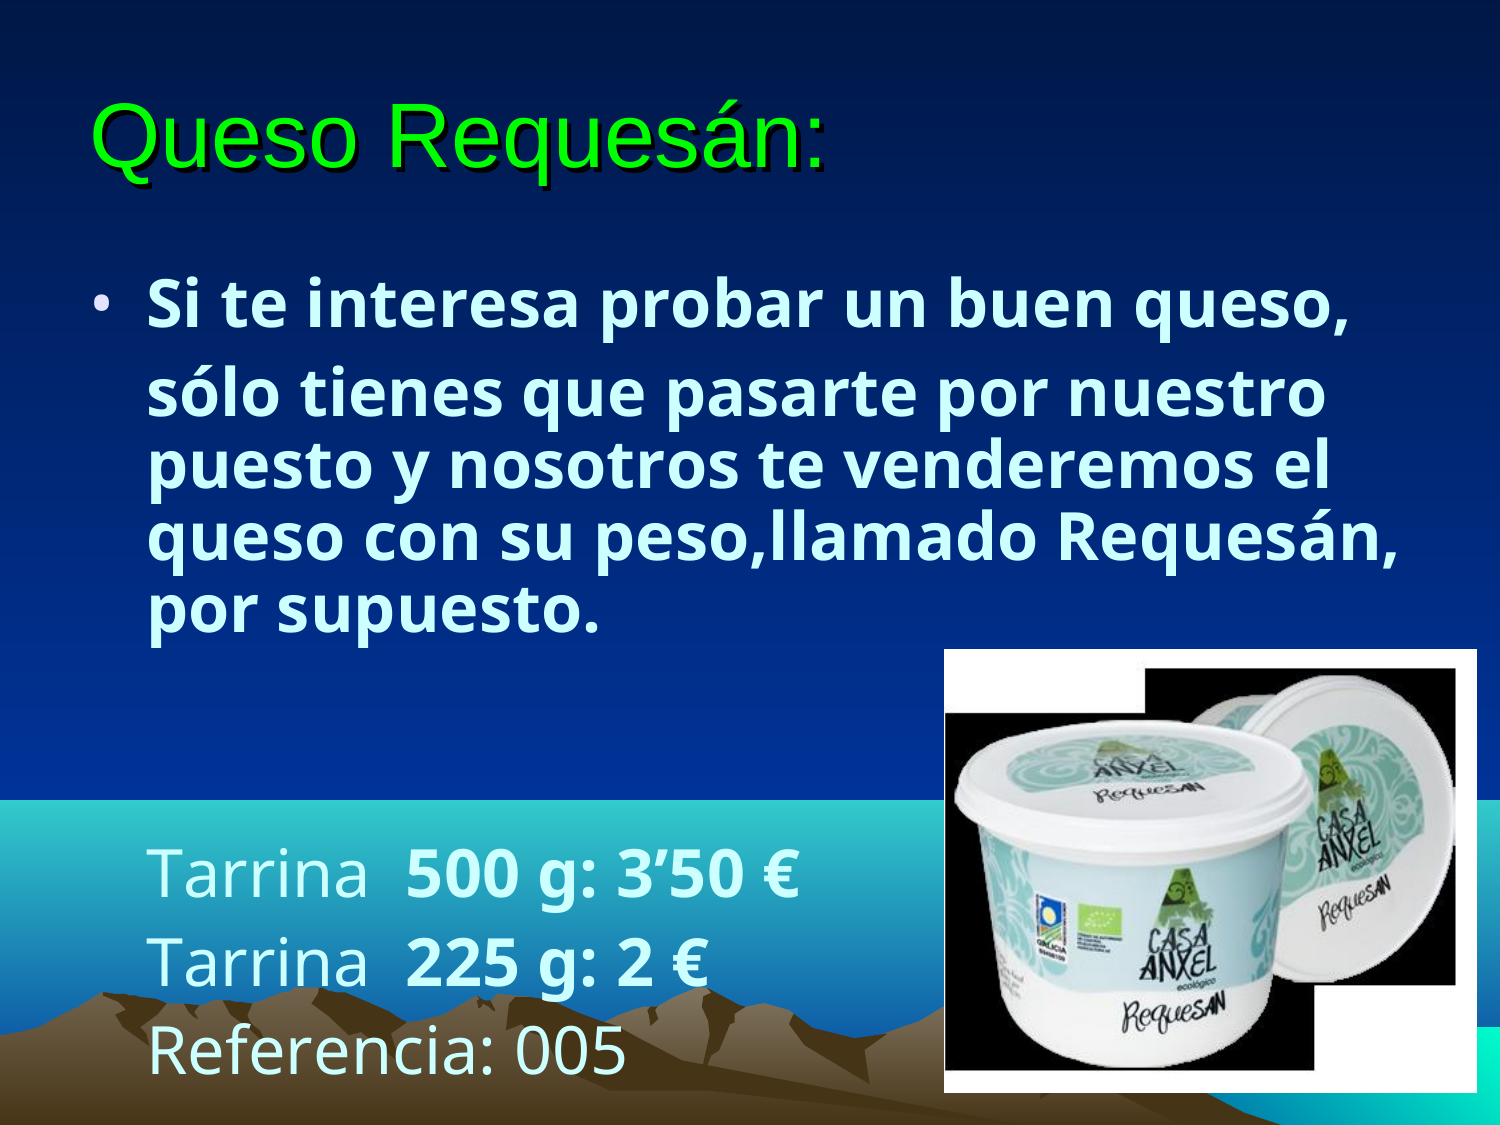

# Queso Requesán:
Si te interesa probar un buen queso,
	sólo tienes que pasarte por nuestro puesto y nosotros te venderemos el queso con su peso,llamado Requesán, por supuesto.
	Tarrina 500 g: 3’50 €
	Tarrina 225 g: 2 €
	Referencia: 005